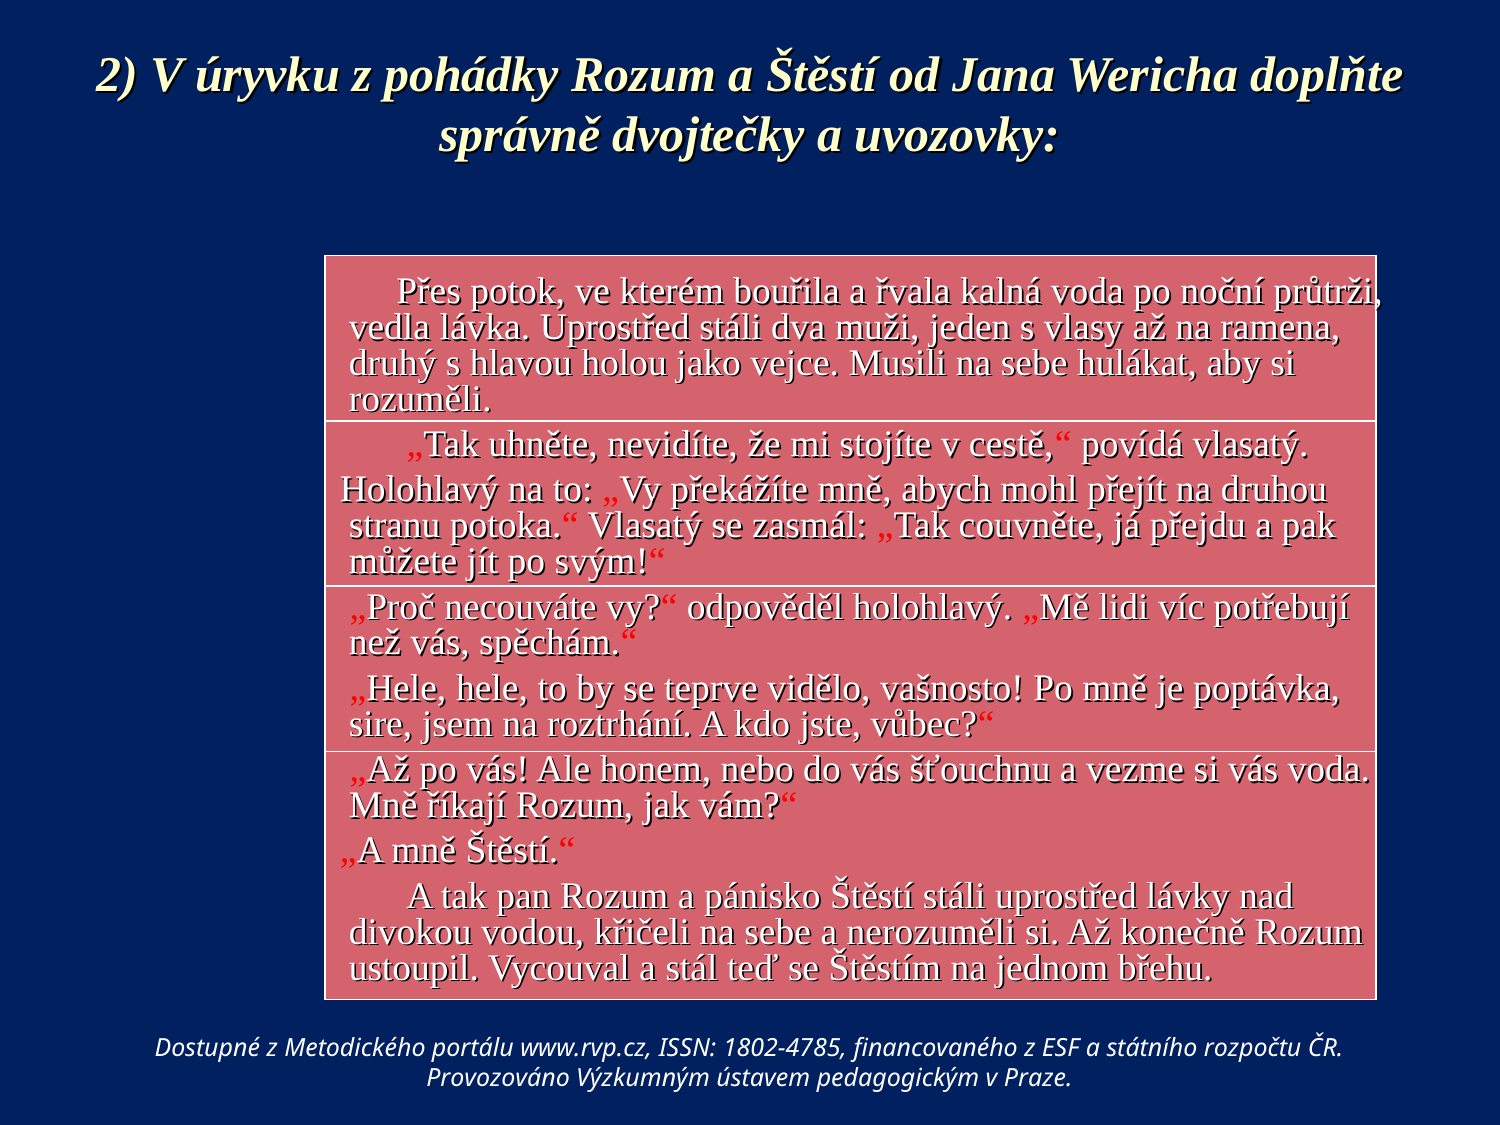

2) V úryvku z pohádky Rozum a Štěstí od Jana Wericha doplňte správně dvojtečky a uvozovky:
# Přes potok, ve kterém bouřila a řvala kalná voda po noční průtrži, vedla lávka. Uprostřed stáli dva muži, jeden s vlasy až na ramena, druhý s hlavou holou jako vejce. Musili na sebe hulákat, aby si rozuměli.
 „Tak uhněte, nevidíte, že mi stojíte v cestě,“ povídá vlasatý.
 Holohlavý na to: „Vy překážíte mně, abych mohl přejít na druhou stranu potoka.“ Vlasatý se zasmál: „Tak couvněte, já přejdu a pak můžete jít po svým!“
 „Proč necouváte vy?“ odpověděl holohlavý. „Mě lidi víc potřebují než vás, spěchám.“
 „Hele, hele, to by se teprve vidělo, vašnosto! Po mně je poptávka, sire, jsem na roztrhání. A kdo jste, vůbec?“
 „Až po vás! Ale honem, nebo do vás šťouchnu a vezme si vás voda. Mně říkají Rozum, jak vám?“
 „A mně Štěstí.“
 A tak pan Rozum a pánisko Štěstí stáli uprostřed lávky nad divokou vodou, křičeli na sebe a nerozuměli si. Až konečně Rozum ustoupil. Vycouval a stál teď se Štěstím na jednom břehu.
Dostupné z Metodického portálu www.rvp.cz, ISSN: 1802-4785, financovaného z ESF a státního rozpočtu ČR. Provozováno Výzkumným ústavem pedagogickým v Praze.